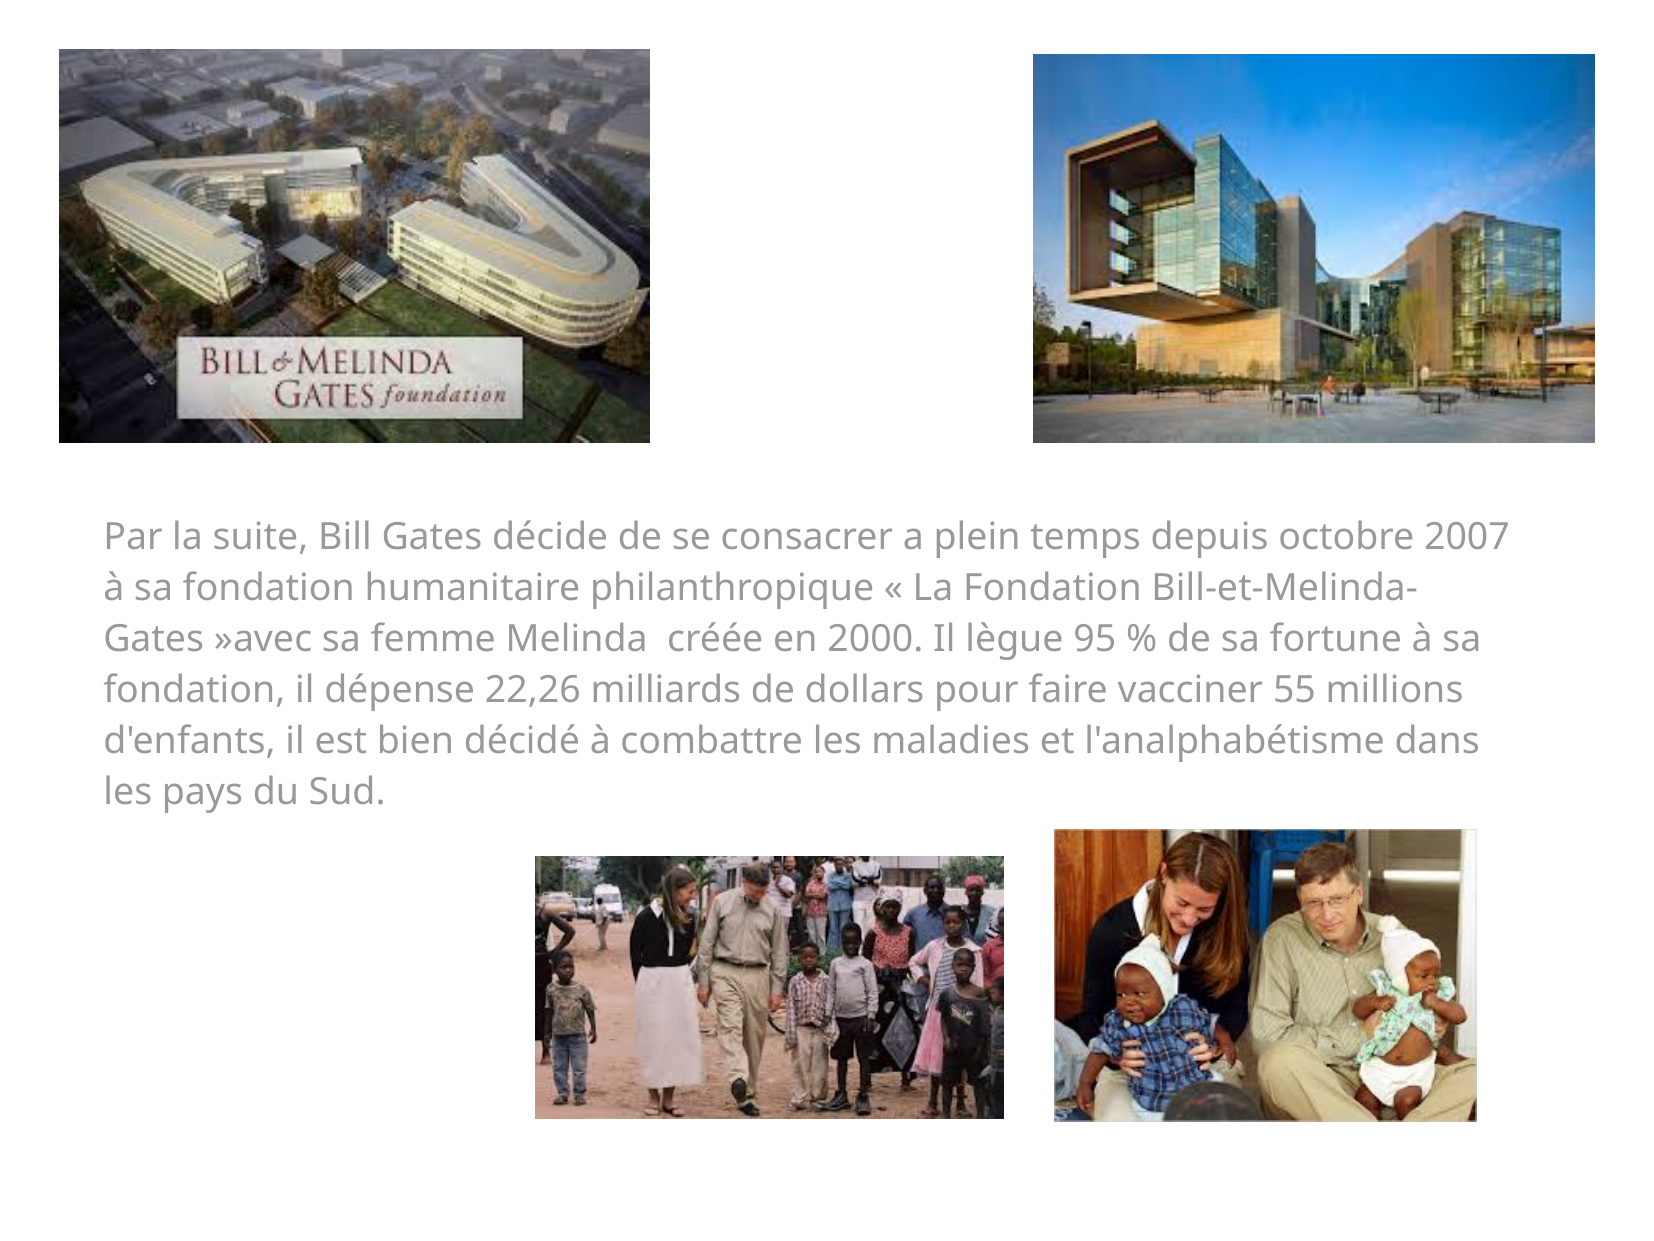

Par la suite, Bill Gates décide de se consacrer a plein temps depuis octobre 2007 à sa fondation humanitaire philanthropique « La Fondation Bill-et-Melinda-Gates »avec sa femme Melinda créée en 2000. Il lègue 95 % de sa fortune à sa fondation, il dépense 22,26 milliards de dollars pour faire vacciner 55 millions d'enfants, il est bien décidé à combattre les maladies et l'analphabétisme dans les pays du Sud.